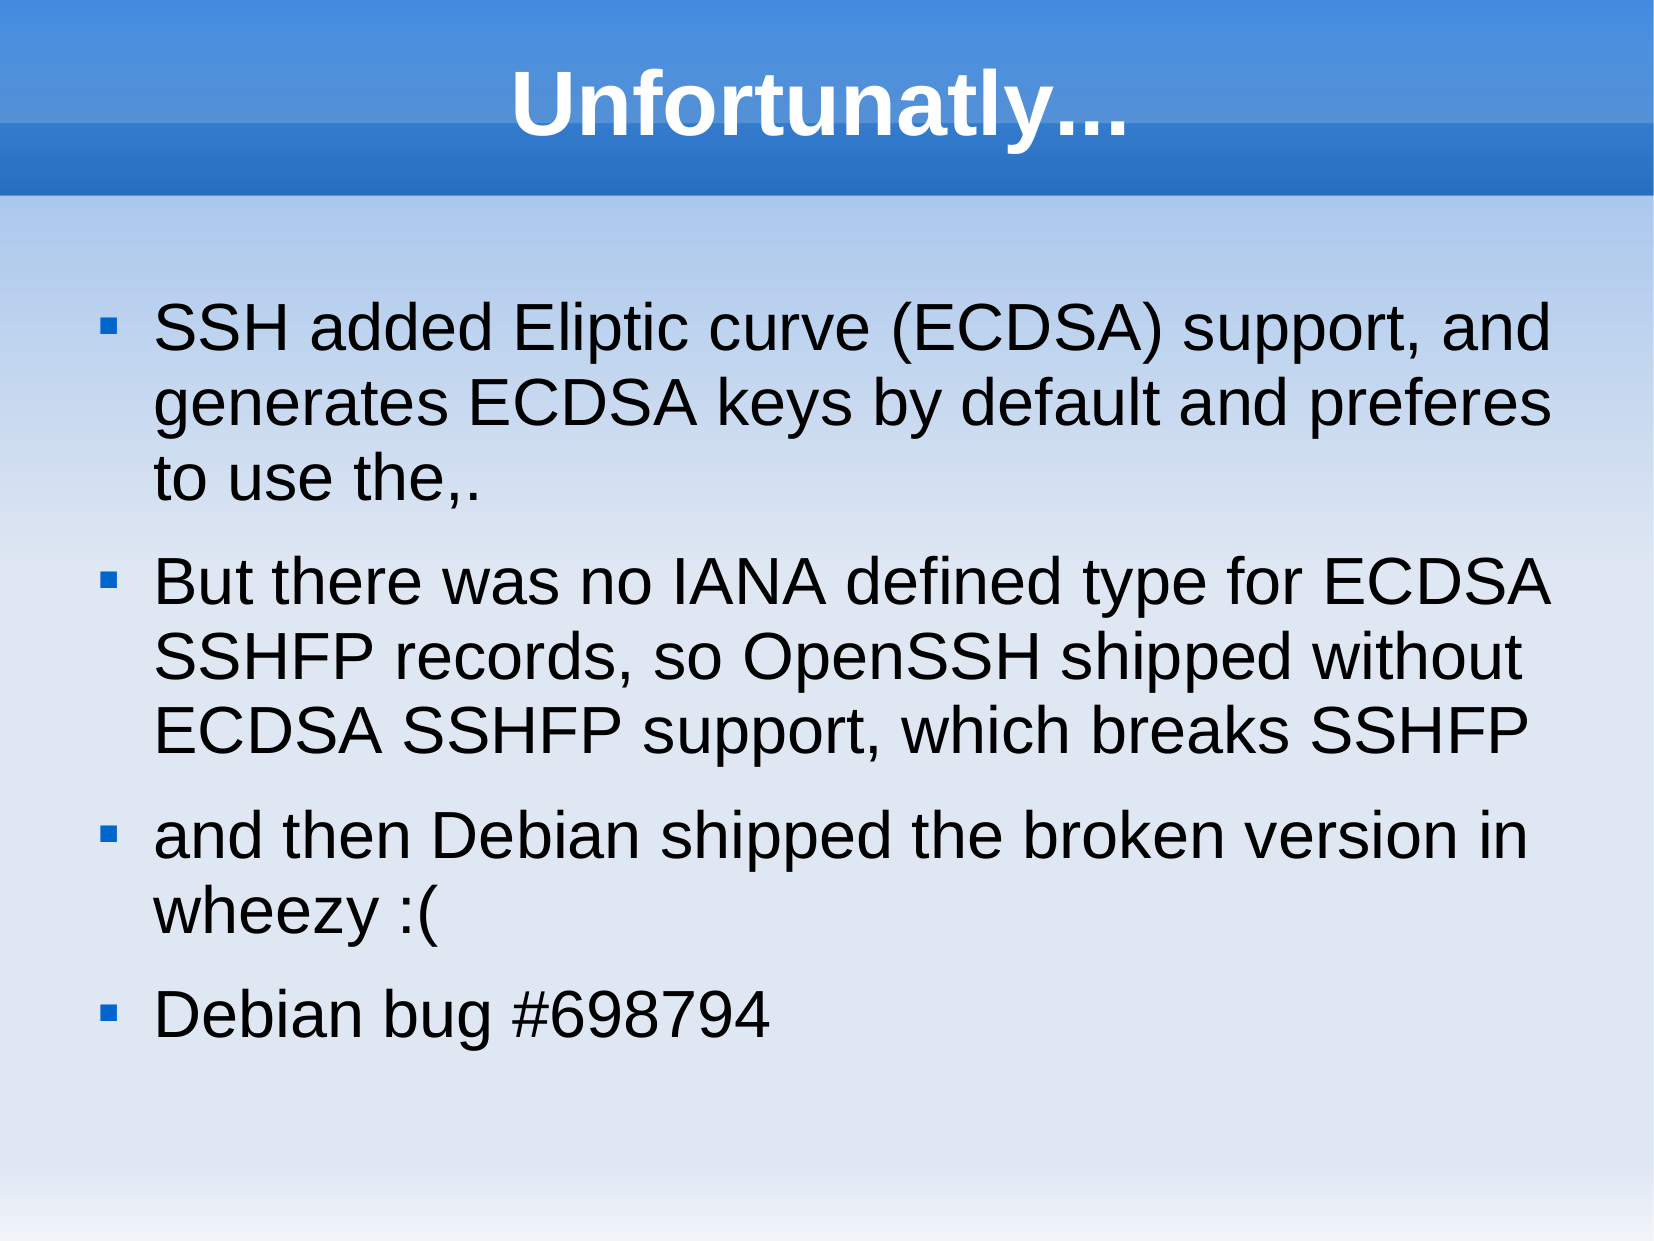

# Unfortunatly...
SSH added Eliptic curve (ECDSA) support, and generates ECDSA keys by default and preferes to use the,.
But there was no IANA defined type for ECDSA SSHFP records, so OpenSSH shipped without ECDSA SSHFP support, which breaks SSHFP
and then Debian shipped the broken version in wheezy :(
Debian bug #698794